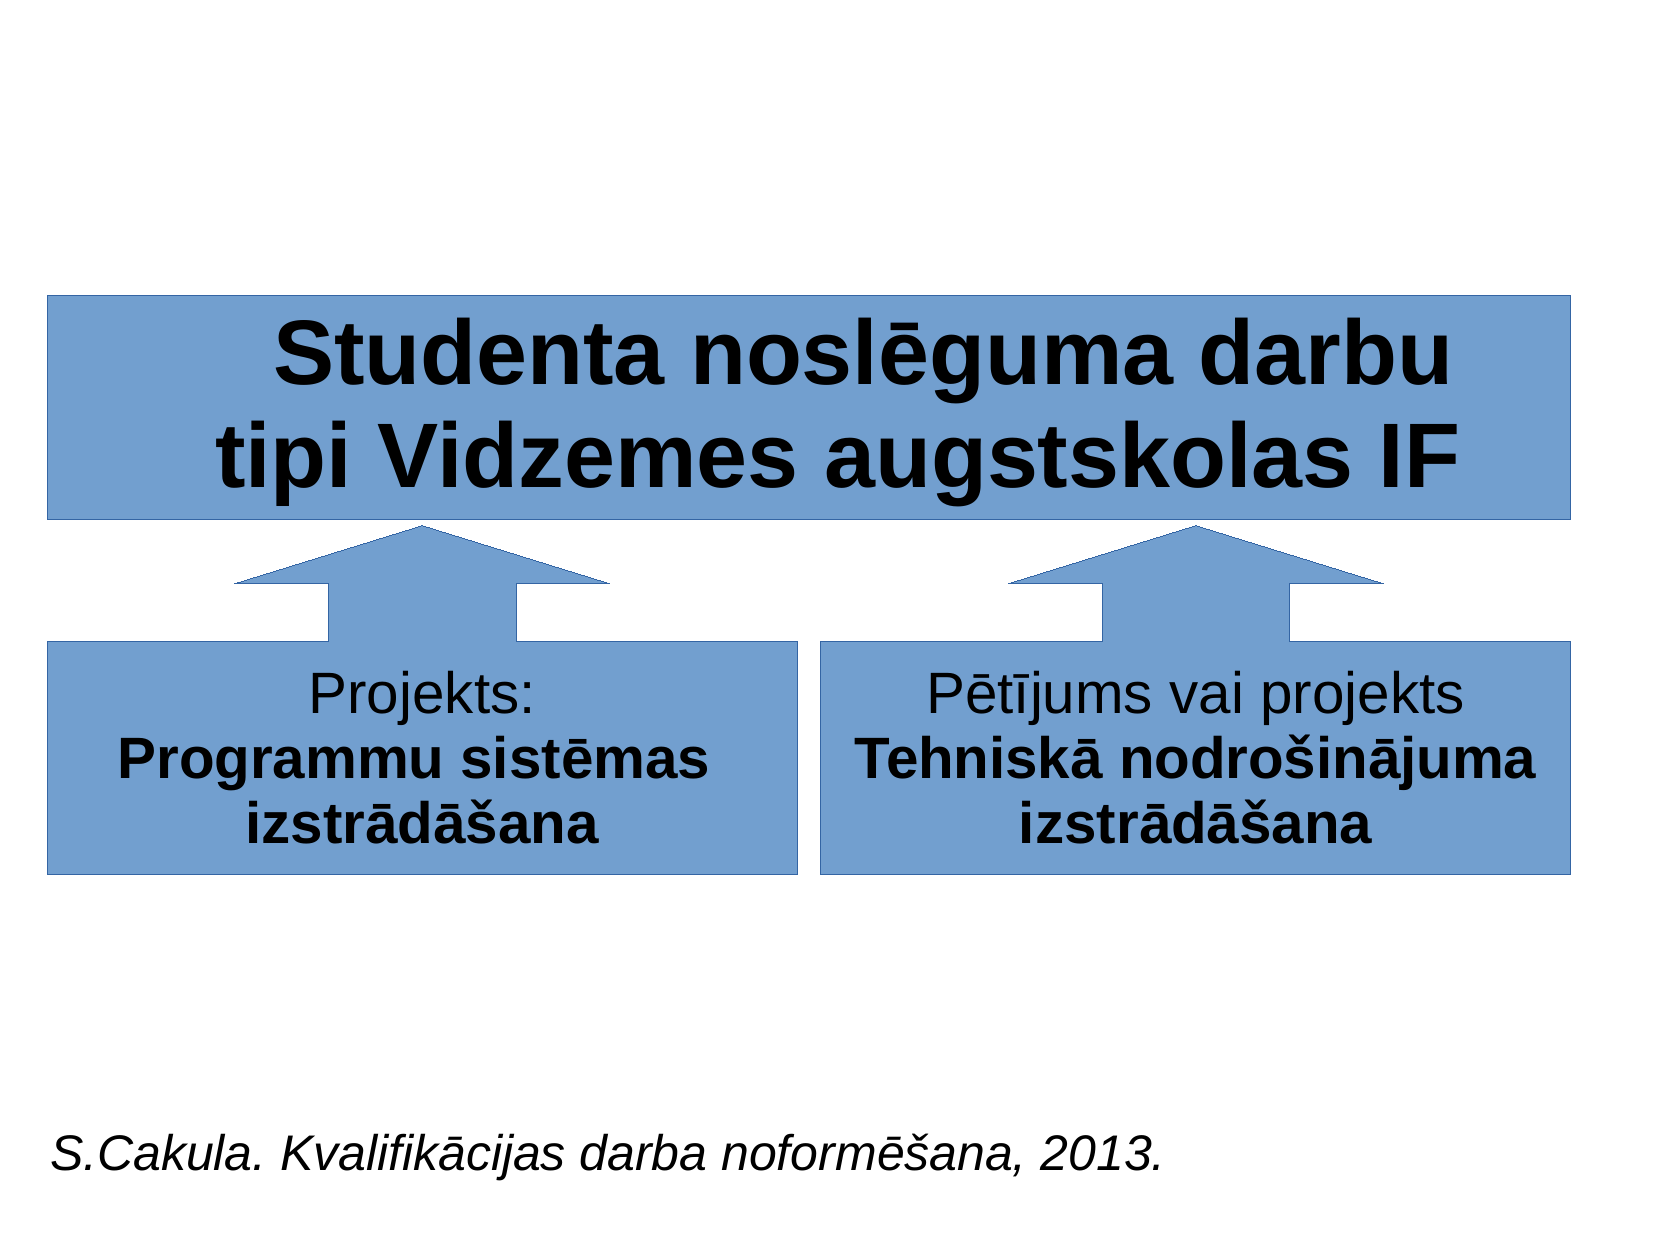

# Studenta noslēguma darbu tipi Vidzemes augstskolas IF
Projekts:
Programmu sistēmas
izstrādāšana
Pētījums vai projekts
Tehniskā nodrošinājuma
izstrādāšana
S.Cakula. Kvalifikācijas darba noformēšana, 2013.